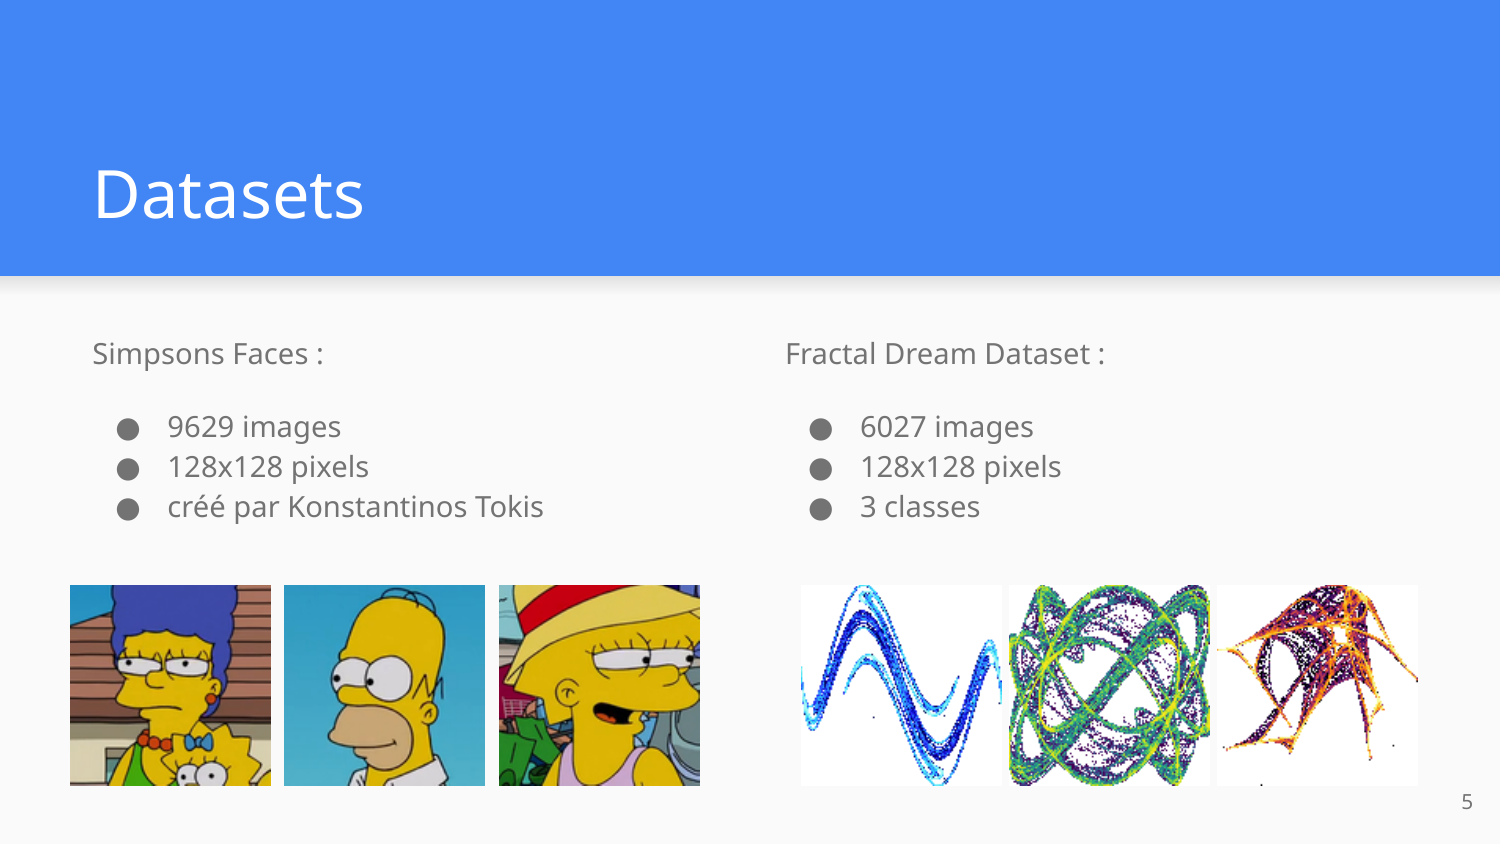

# Datasets
Simpsons Faces :
9629 images
128x128 pixels
créé par Konstantinos Tokis
Fractal Dream Dataset :
6027 images
128x128 pixels
3 classes